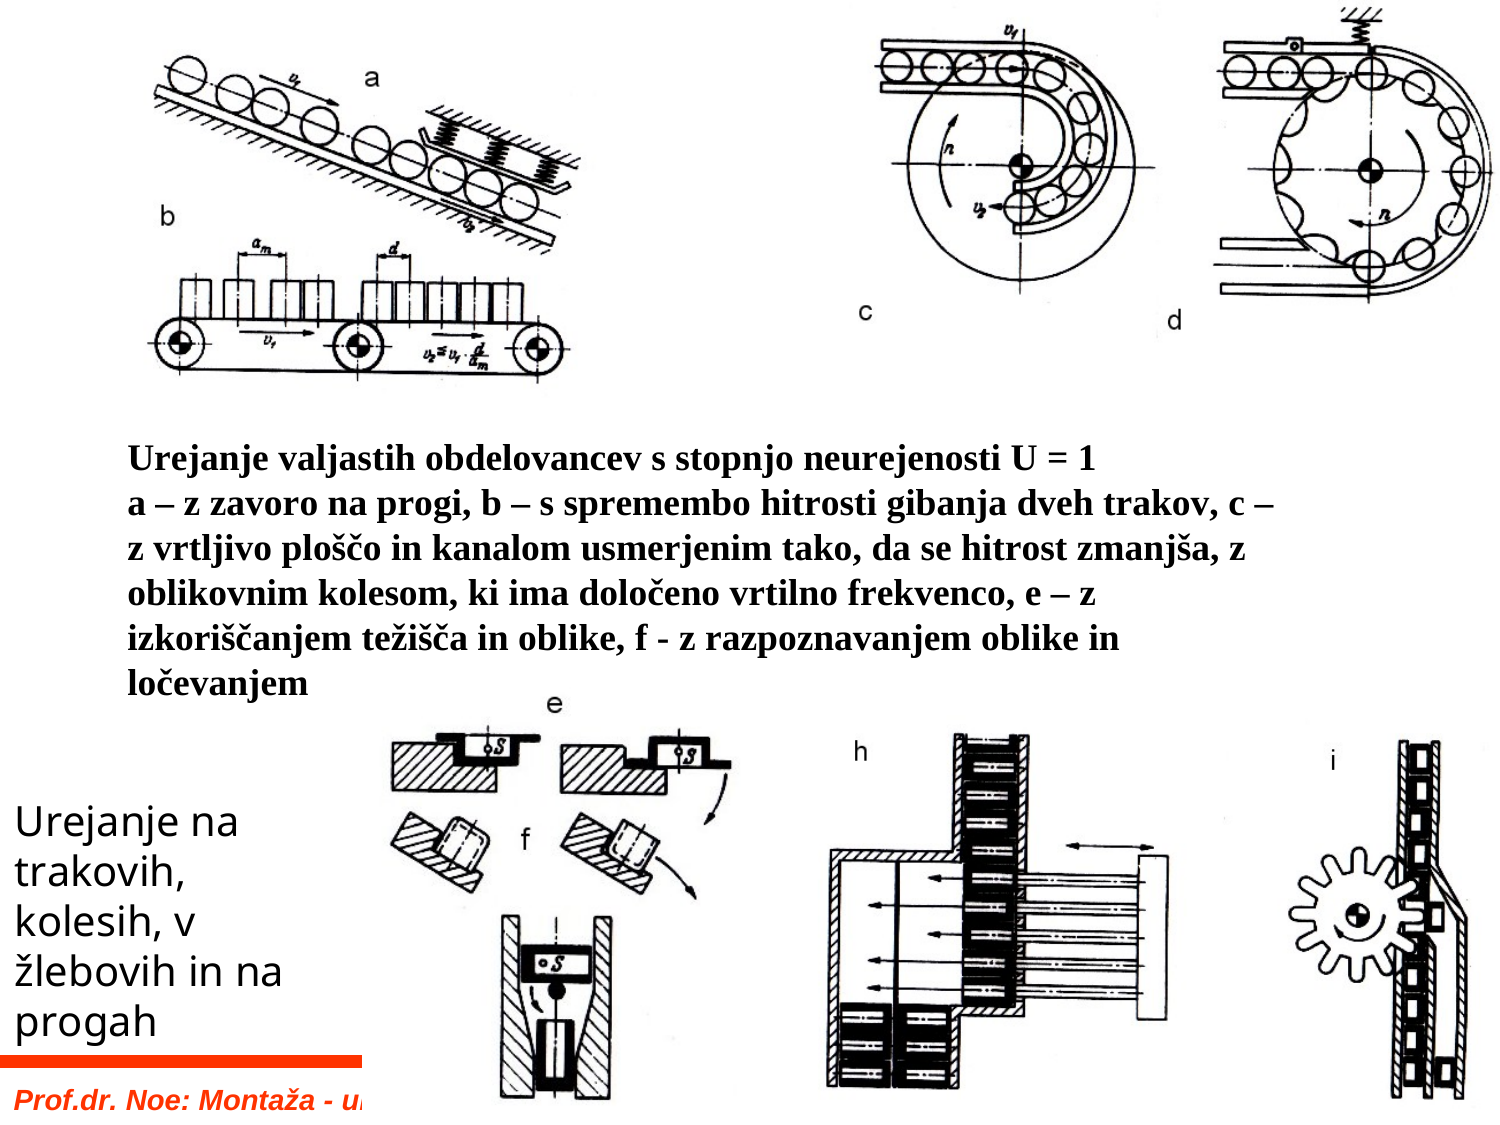

Urejanje valjastih obdelovancev s stopnjo neurejenosti U = 1
a – z zavoro na progi, b – s spremembo hitrosti gibanja dveh trakov, c – z vrtljivo ploščo in kanalom usmerjenim tako, da se hitrost zmanjša, z oblikovnim kolesom, ki ima določeno vrtilno frekvenco, e – z izkoriščanjem težišča in oblike, f - z razpoznavanjem oblike in ločevanjem
Urejanje na trakovih, kolesih, v žlebovih in na progah